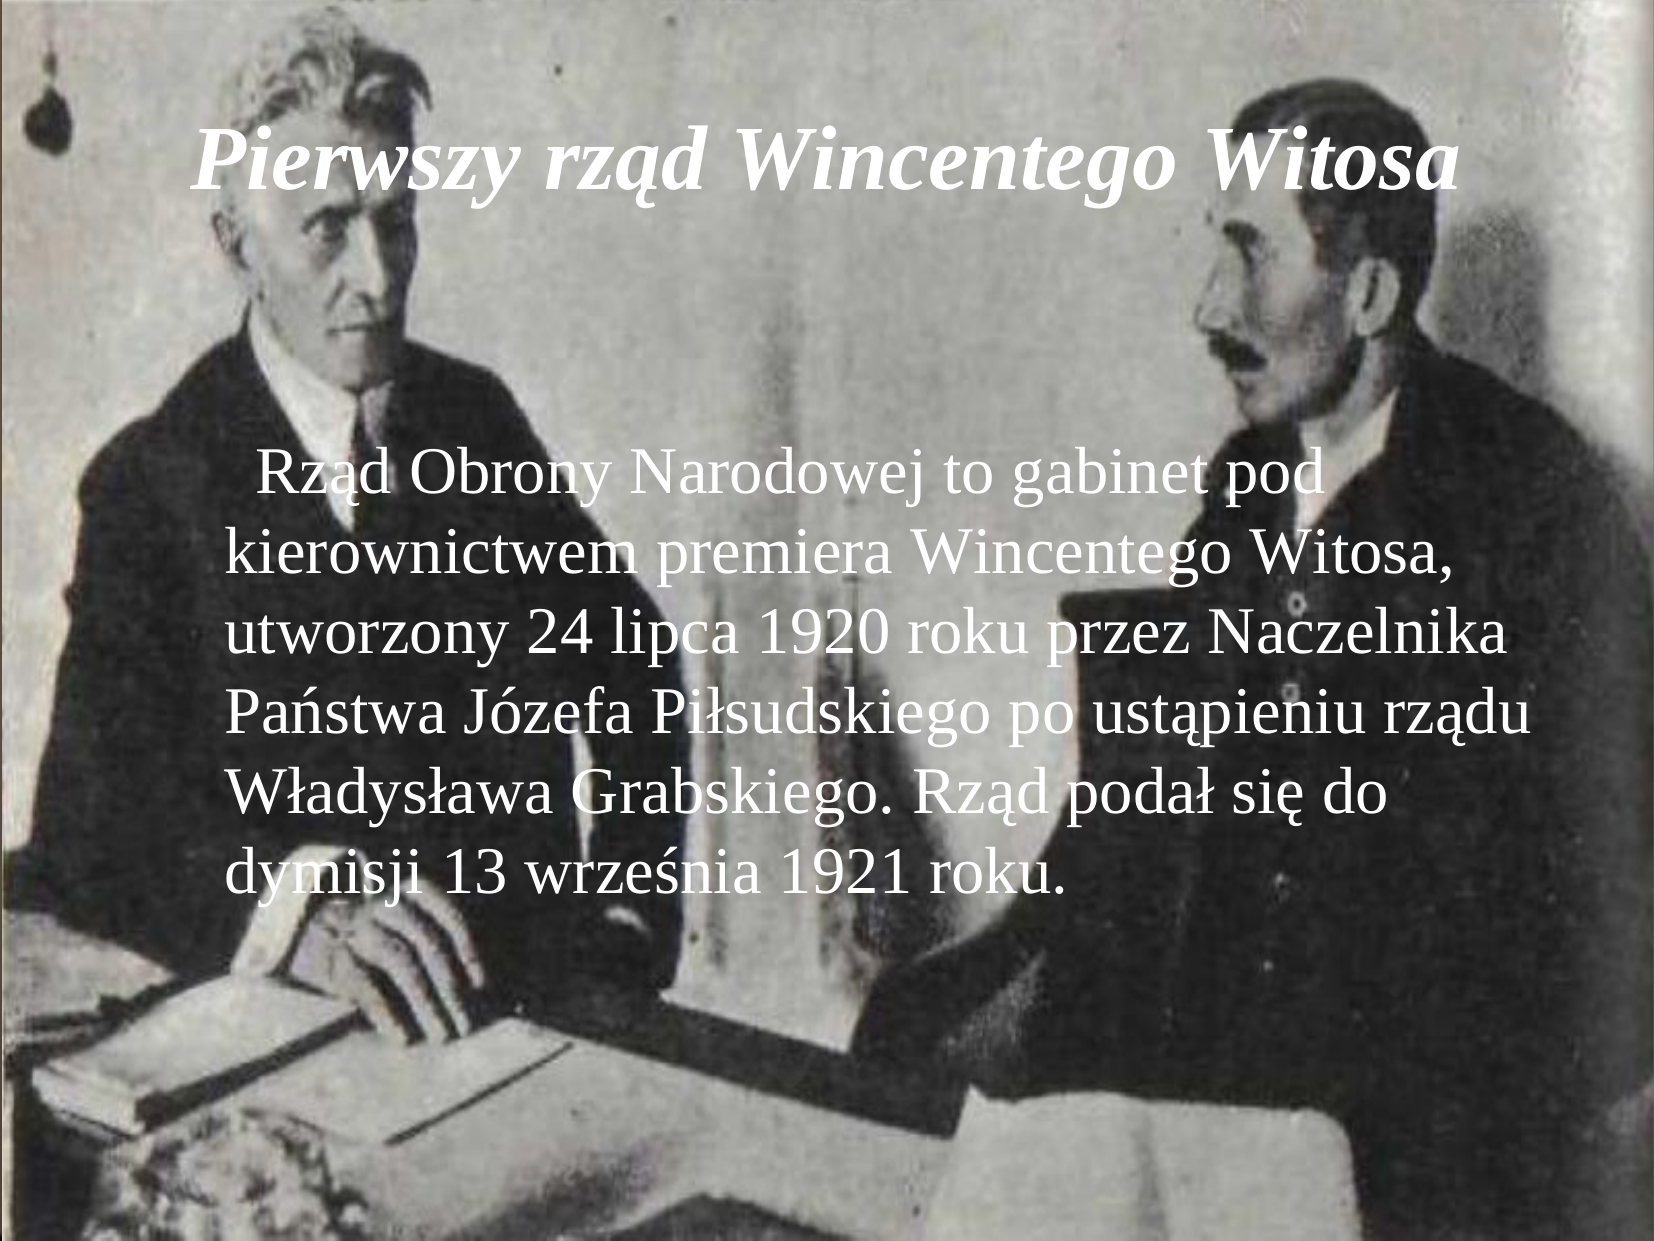

# Pierwszy rząd Wincentego Witosa
 Rząd Obrony Narodowej to gabinet pod kierownictwem premiera Wincentego Witosa, utworzony 24 lipca 1920 roku przez Naczelnika Państwa Józefa Piłsudskiego po ustąpieniu rządu Władysława Grabskiego. Rząd podał się do dymisji 13 września 1921 roku.